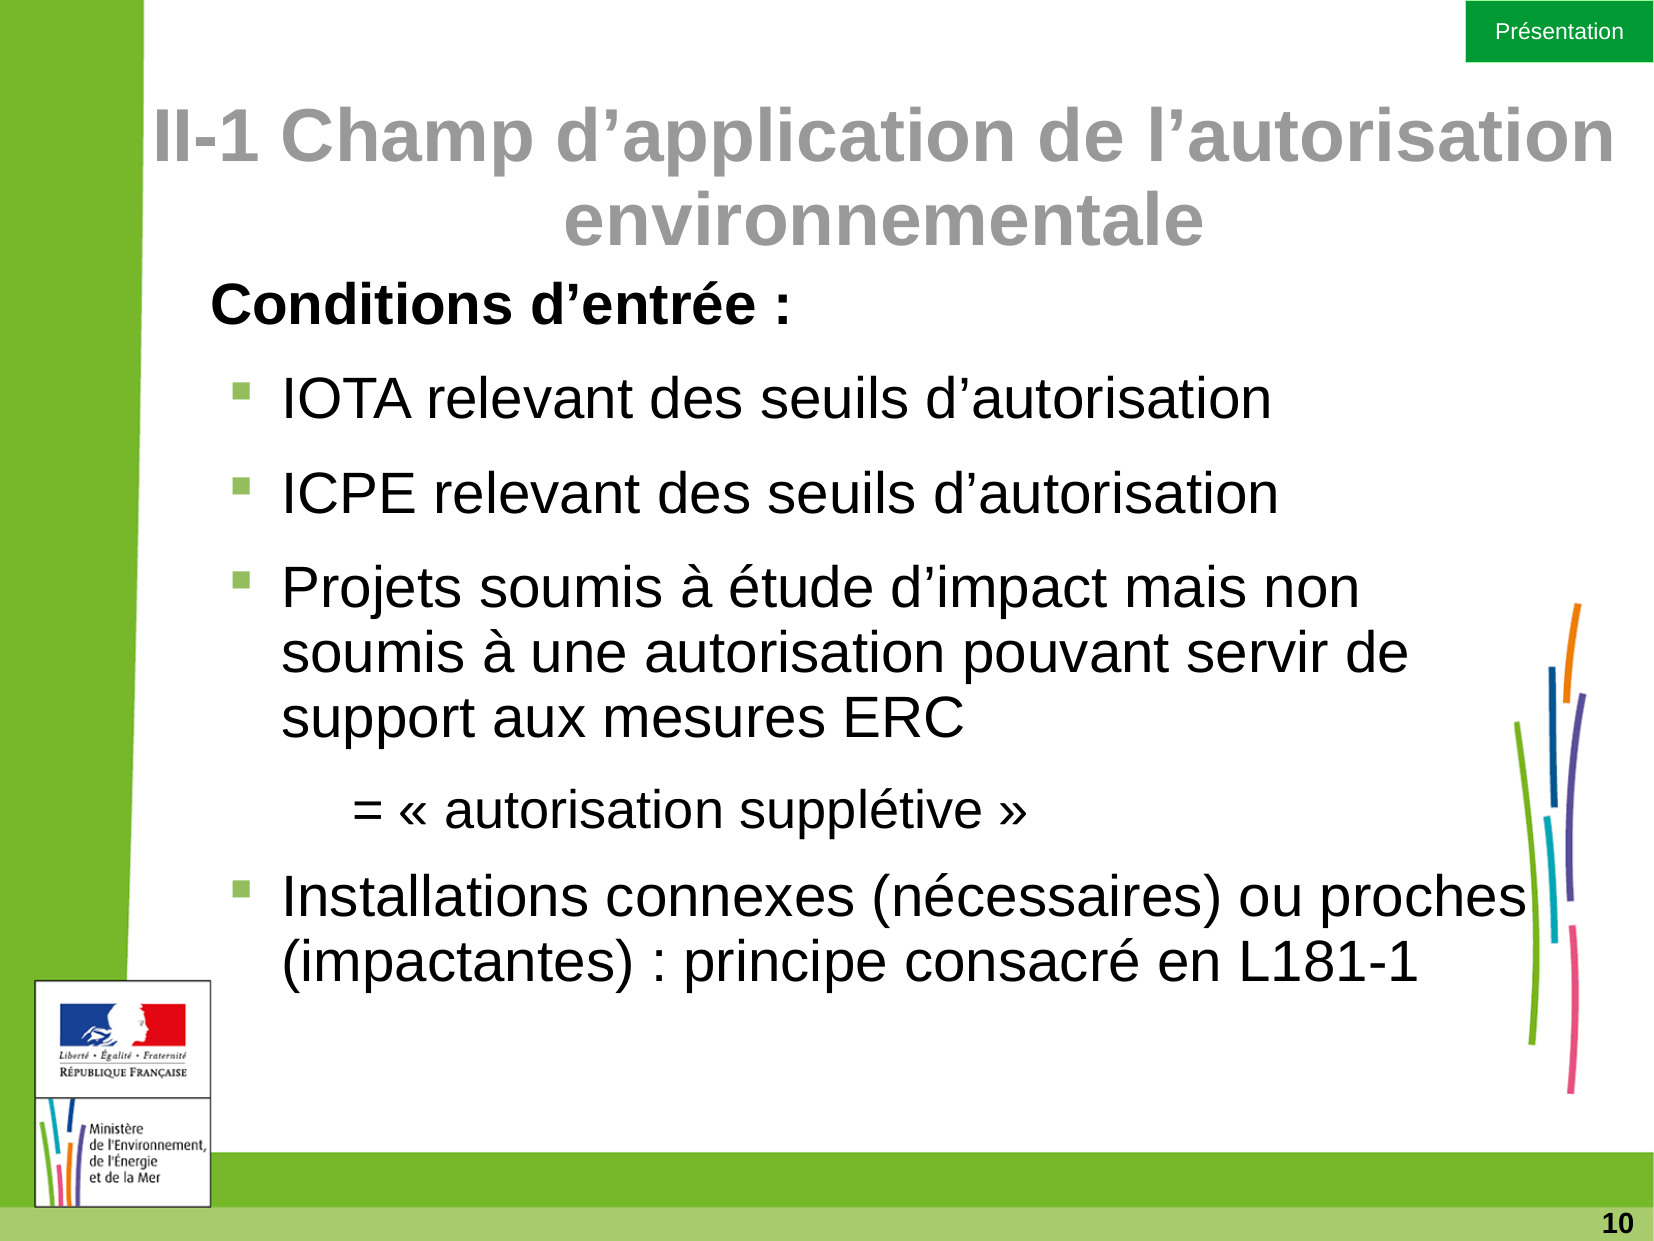

Présentation
# II-1 Champ d’application de l’autorisation environnementale
Conditions d’entrée :
IOTA relevant des seuils d’autorisation
ICPE relevant des seuils d’autorisation
Projets soumis à étude d’impact mais non soumis à une autorisation pouvant servir de support aux mesures ERC
= « autorisation supplétive »
Installations connexes (nécessaires) ou proches (impactantes) : principe consacré en L181-1